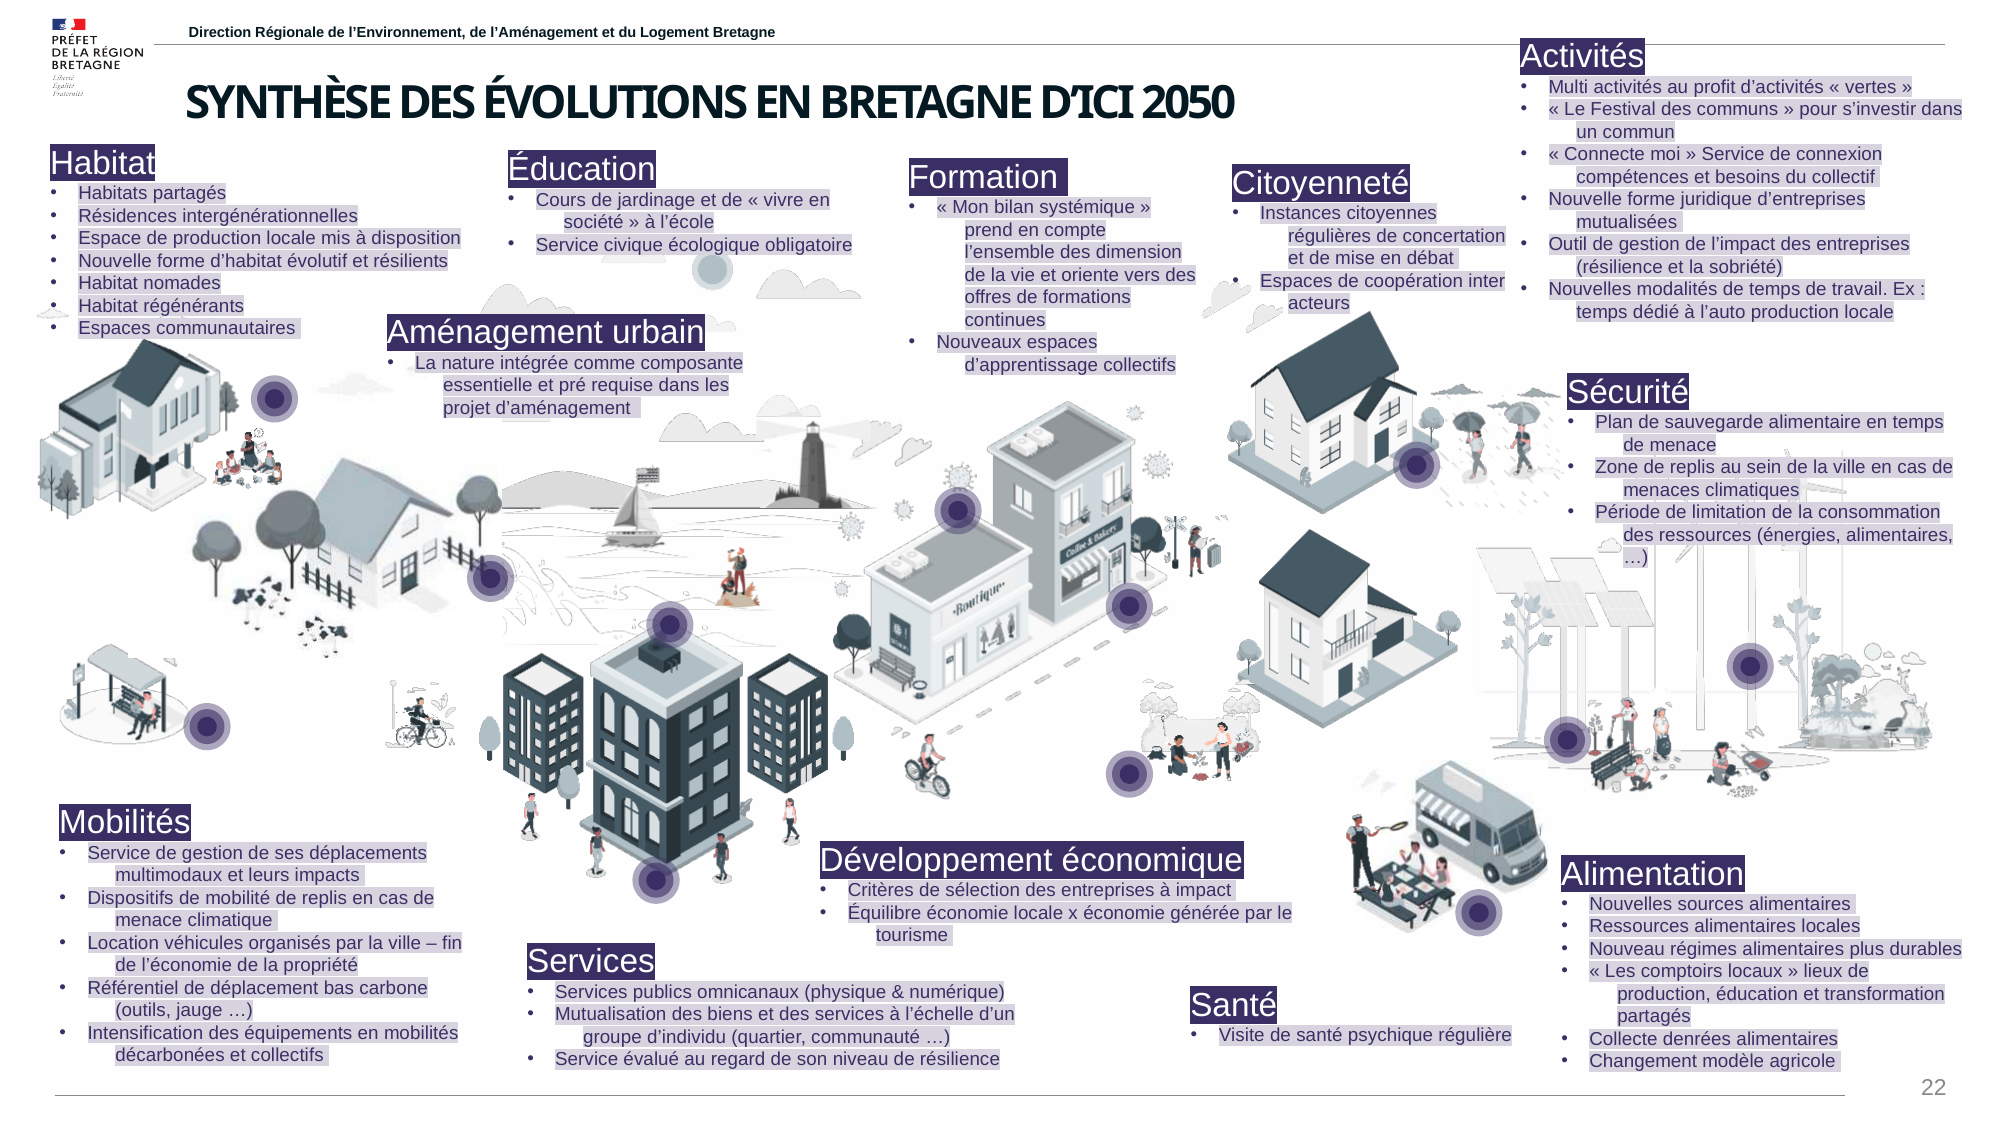

Direction Régionale de l’Environnement, de l’Aménagement et du Logement Bretagne
Activités
Multi activités au profit d’activités « vertes »
« Le Festival des communs » pour s’investir dans un commun
« Connecte moi » Service de connexion compétences et besoins du collectif
Nouvelle forme juridique d’entreprises mutualisées
Outil de gestion de l’impact des entreprises (résilience et la sobriété)
Nouvelles modalités de temps de travail. Ex : temps dédié à l’auto production locale
SYNTHÈSE DES ÉVOLUTIONS EN BRETAGNE D’ICI 2050
Habitat
Habitats partagés
Résidences intergénérationnelles
Espace de production locale mis à disposition
Nouvelle forme d’habitat évolutif et résilients
Habitat nomades
Habitat régénérants
Espaces communautaires
Éducation
Cours de jardinage et de « vivre en société » à l’école
Service civique écologique obligatoire
Formation
« Mon bilan systémique » prend en compte l’ensemble des dimension de la vie et oriente vers des offres de formations continues
Nouveaux espaces d’apprentissage collectifs
Citoyenneté
Instances citoyennes régulières de concertation et de mise en débat
Espaces de coopération inter acteurs
Aménagement urbain
La nature intégrée comme composante essentielle et pré requise dans les projet d’aménagement
Sécurité
Plan de sauvegarde alimentaire en temps de menace
Zone de replis au sein de la ville en cas de menaces climatiques
Période de limitation de la consommation des ressources (énergies, alimentaires, …)
Mobilités
Service de gestion de ses déplacements multimodaux et leurs impacts
Dispositifs de mobilité de replis en cas de menace climatique
Location véhicules organisés par la ville – fin de l’économie de la propriété
Référentiel de déplacement bas carbone (outils, jauge …)
Intensification des équipements en mobilités décarbonées et collectifs
Développement économique
Critères de sélection des entreprises à impact
Équilibre économie locale x économie générée par le tourisme
Alimentation
Nouvelles sources alimentaires
Ressources alimentaires locales
Nouveau régimes alimentaires plus durables
« Les comptoirs locaux » lieux de production, éducation et transformation partagés
Collecte denrées alimentaires
Changement modèle agricole
Services
Services publics omnicanaux (physique & numérique)
Mutualisation des biens et des services à l’échelle d’un groupe d’individu (quartier, communauté …)
Service évalué au regard de son niveau de résilience
Santé
Visite de santé psychique régulière